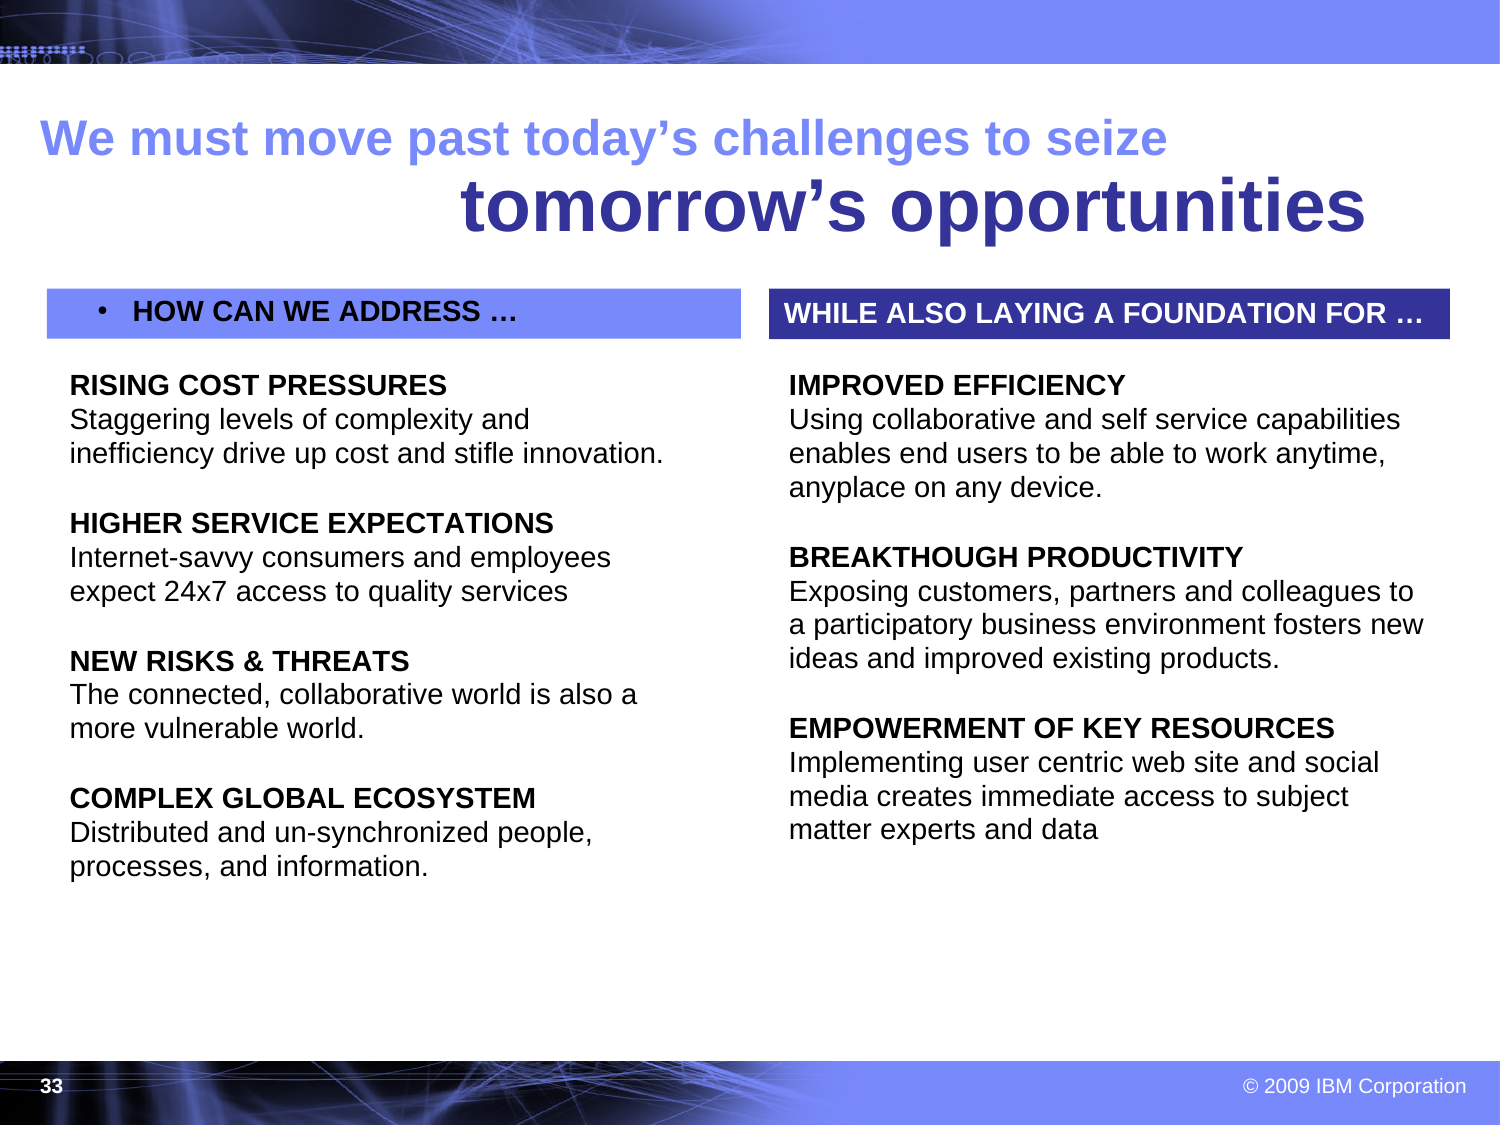

# We must move past today’s challenges to seize tomorrow’s opportunities
HOW CAN WE ADDRESS …
WHILE ALSO LAYING A FOUNDATION FOR …
RISING COST PRESSURES
Staggering levels of complexity and inefficiency drive up cost and stifle innovation.
HIGHER SERVICE EXPECTATIONS
Internet-savvy consumers and employees expect 24x7 access to quality services
NEW RISKS & THREATS
The connected, collaborative world is also a more vulnerable world.
COMPLEX GLOBAL ECOSYSTEM
Distributed and un-synchronized people, processes, and information.
IMPROVED EFFICIENCY
Using collaborative and self service capabilities enables end users to be able to work anytime, anyplace on any device.
BREAKTHOUGH PRODUCTIVITY
Exposing customers, partners and colleagues to a participatory business environment fosters new ideas and improved existing products.
EMPOWERMENT OF KEY RESOURCES
Implementing user centric web site and social media creates immediate access to subject matter experts and data
33